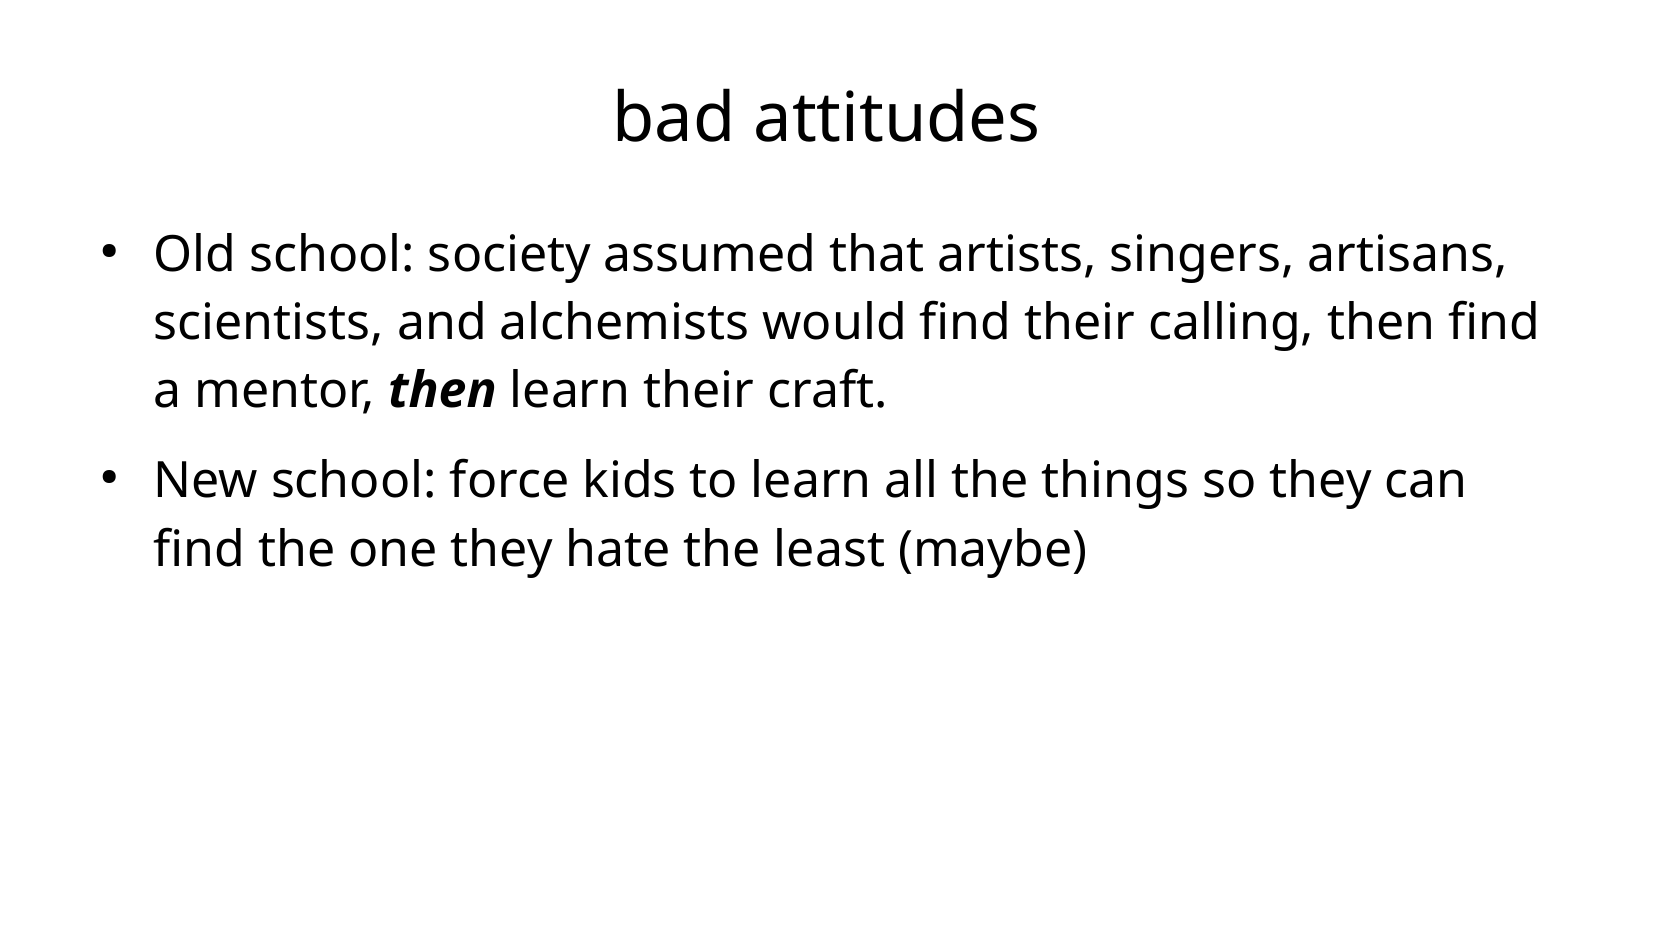

# bad attitudes
Old school: society assumed that artists, singers, artisans, scientists, and alchemists would find their calling, then find a mentor, then learn their craft.
New school: force kids to learn all the things so they can find the one they hate the least (maybe)